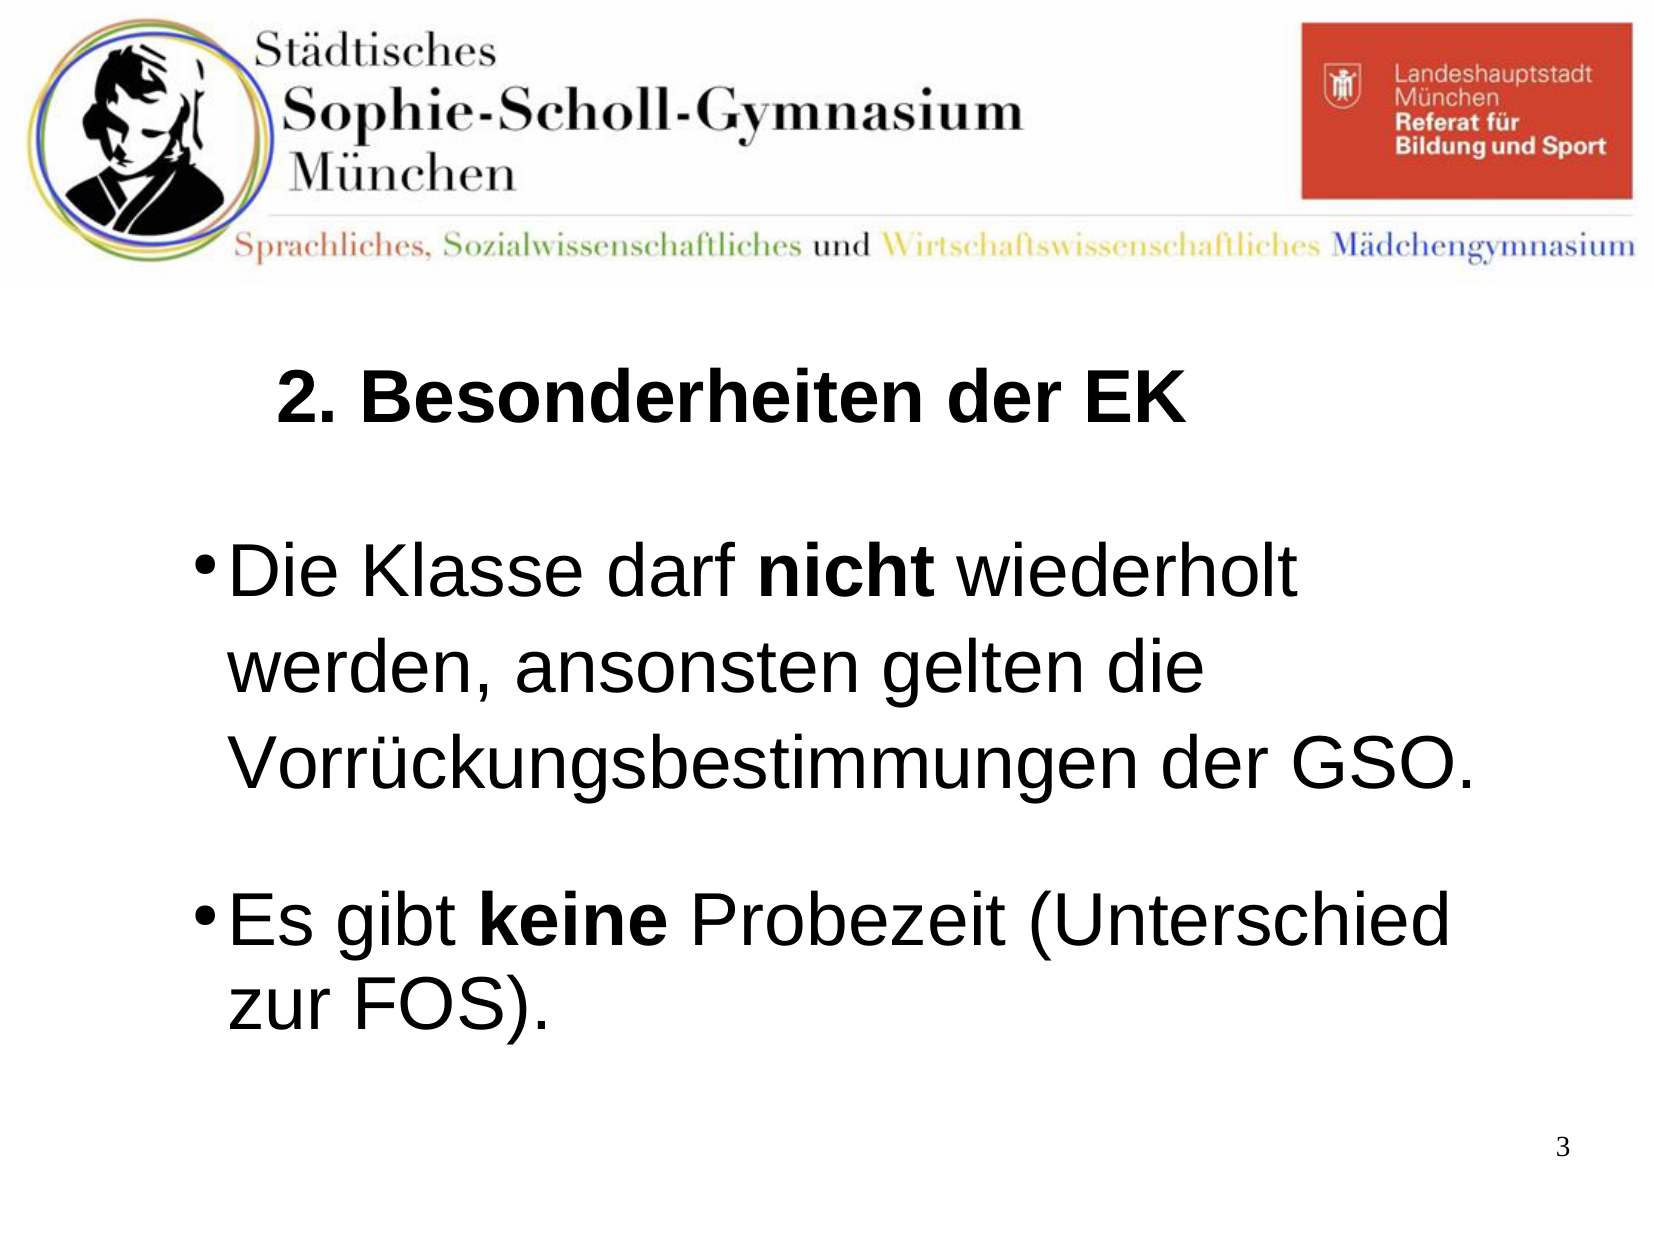

2. Besonderheiten der EK
Die Klasse darf nicht wiederholt werden, ansonsten gelten die Vorrückungsbestimmungen der GSO.
Es gibt keine Probezeit (Unterschied zur FOS).
3